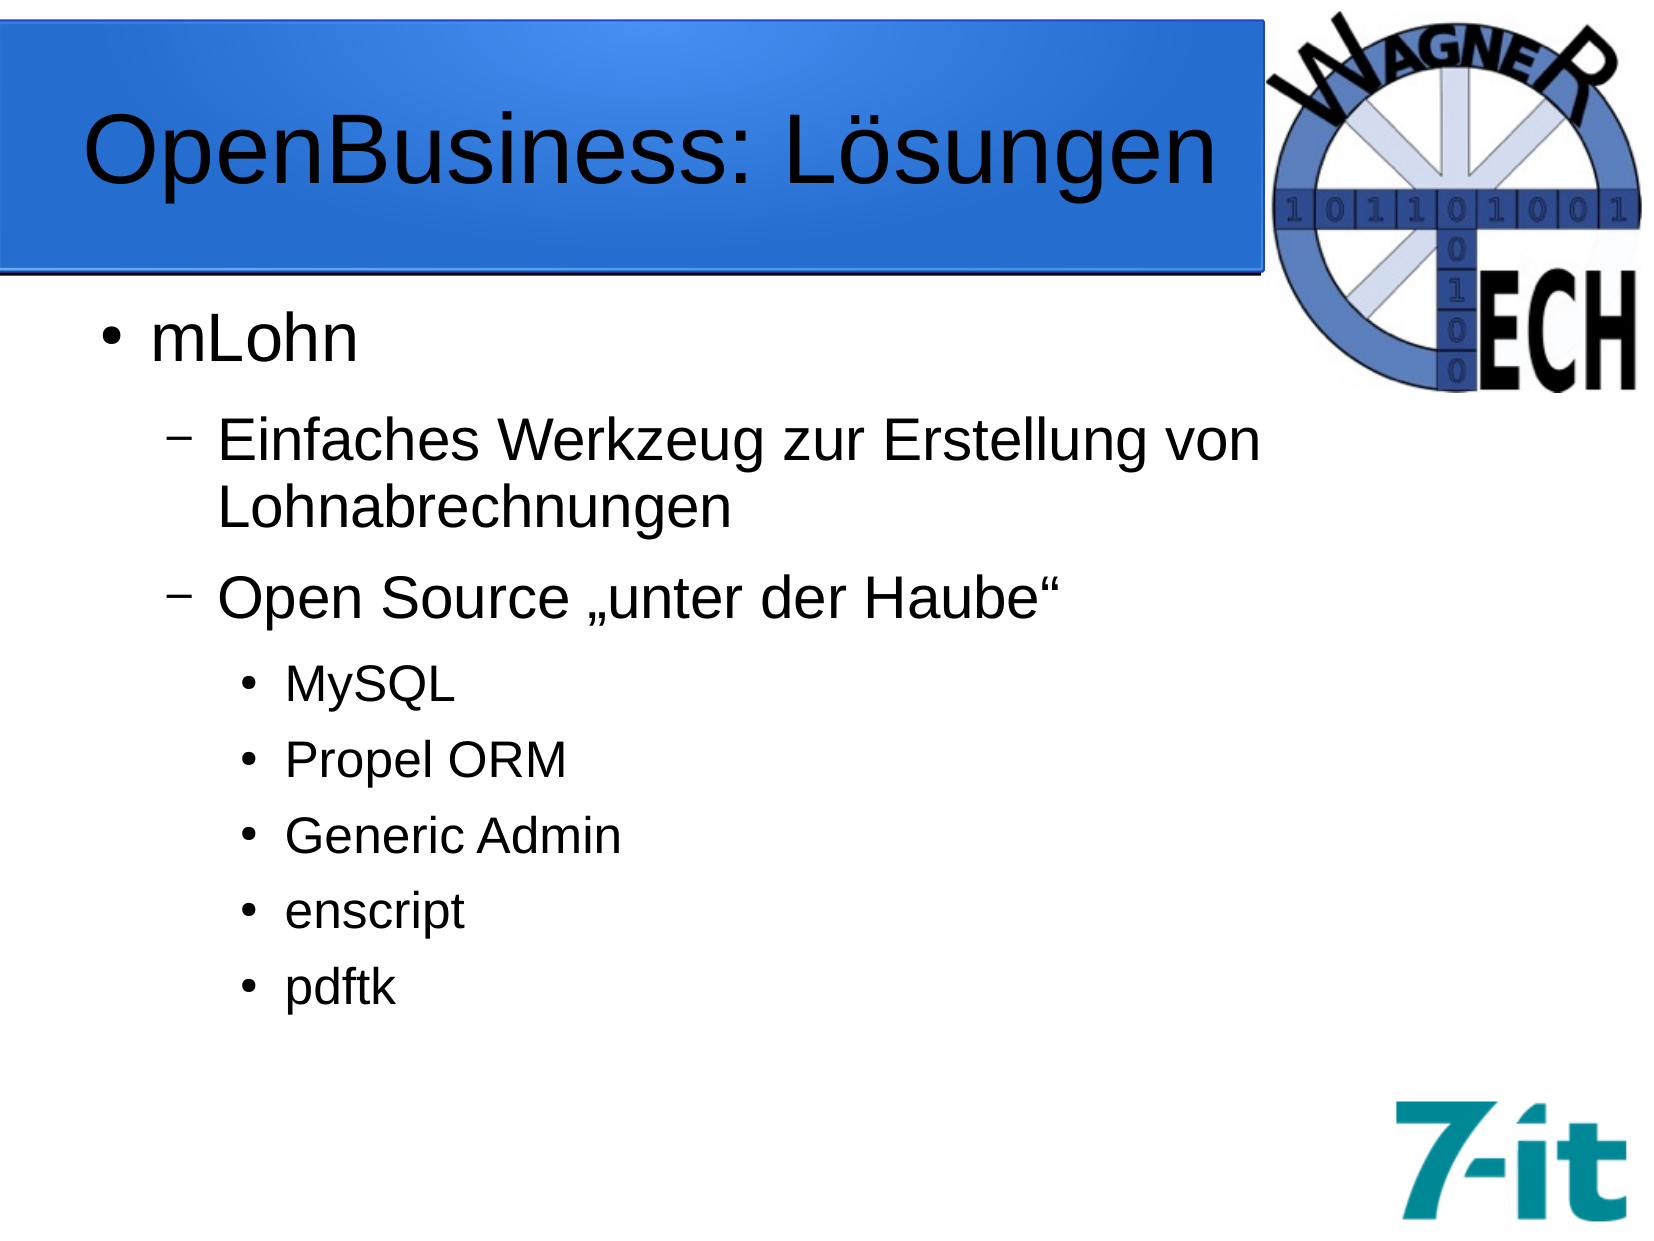

# OpenBusiness: Lösungen
mLohn
Einfaches Werkzeug zur Erstellung von Lohnabrechnungen
Open Source „unter der Haube“
MySQL
Propel ORM
Generic Admin
enscript
pdftk